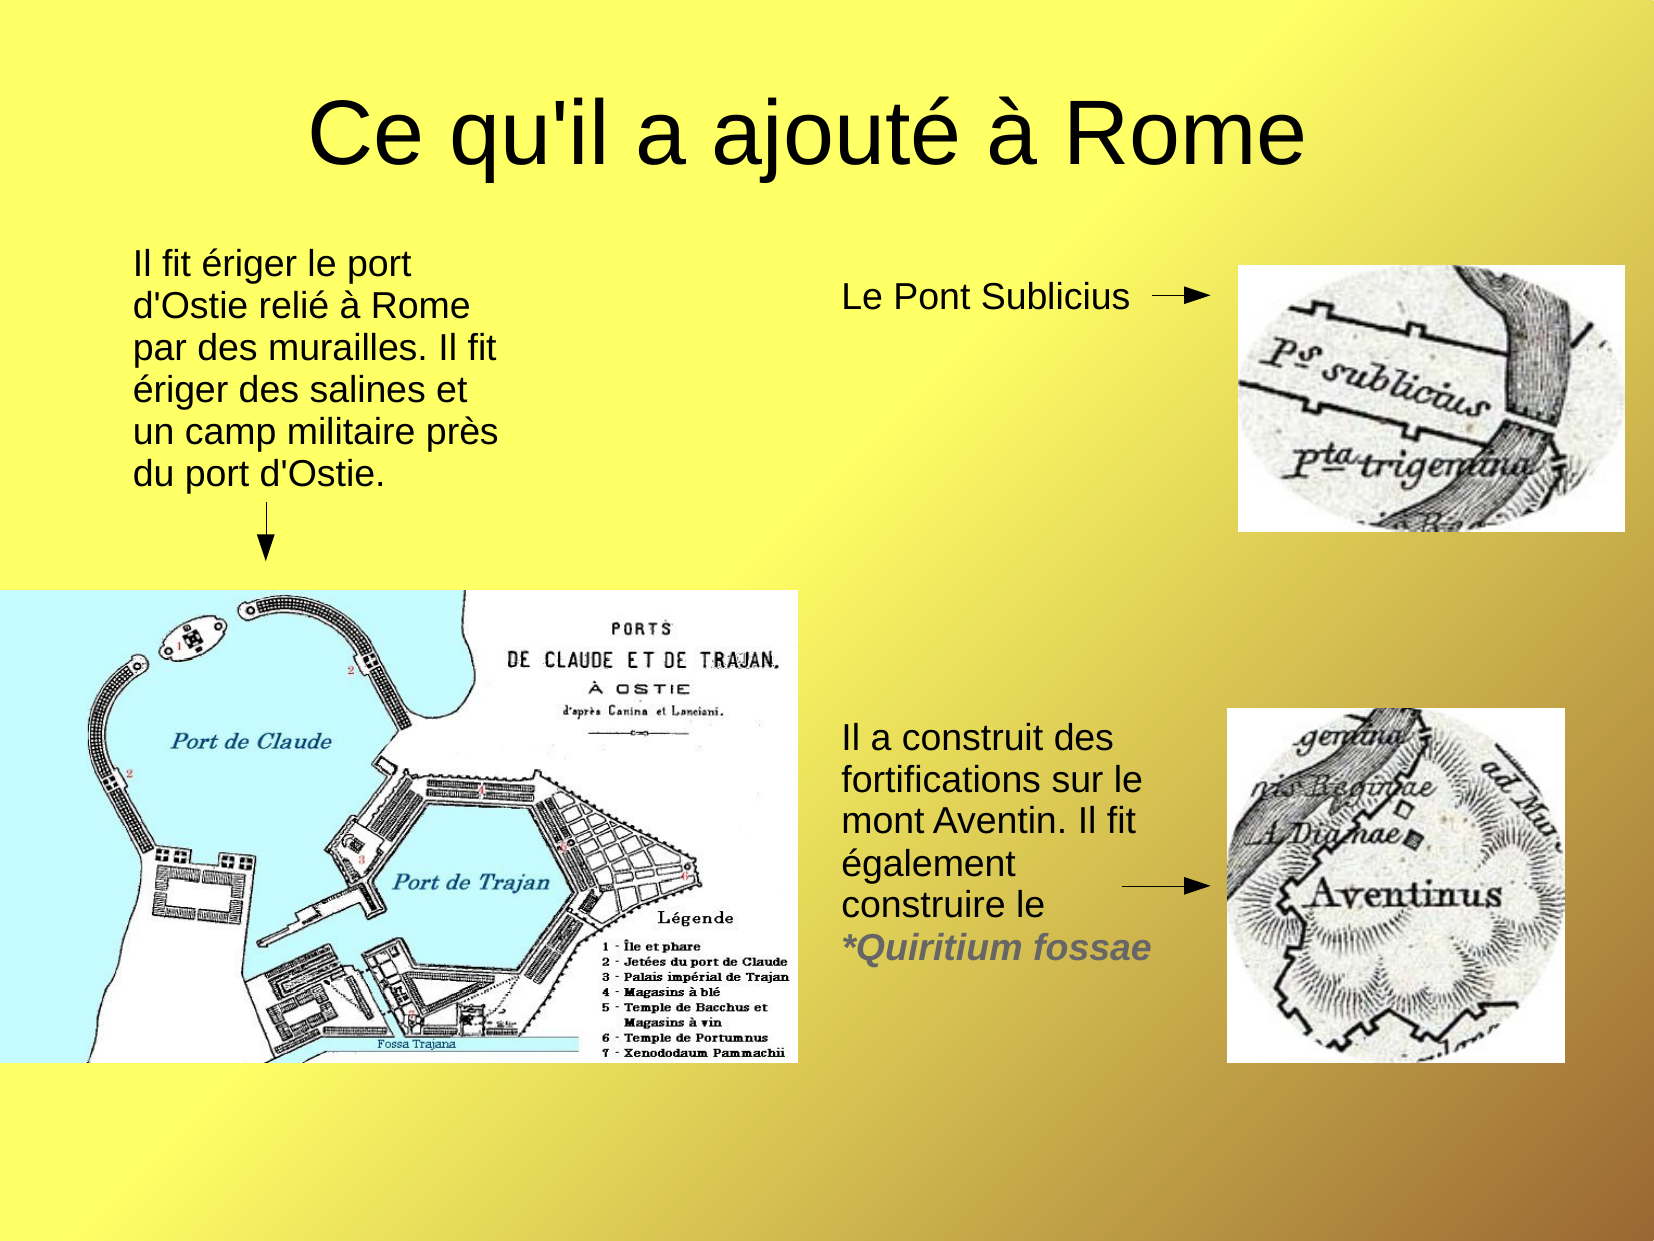

# Ce qu'il a ajouté à Rome
Il fit ériger le port d'Ostie relié à Rome par des murailles. Il fit ériger des salines et un camp militaire près du port d'Ostie.
Le Pont Sublicius
Il a construit des fortifications sur le mont Aventin. Il fit également construire le *Quiritium fossae